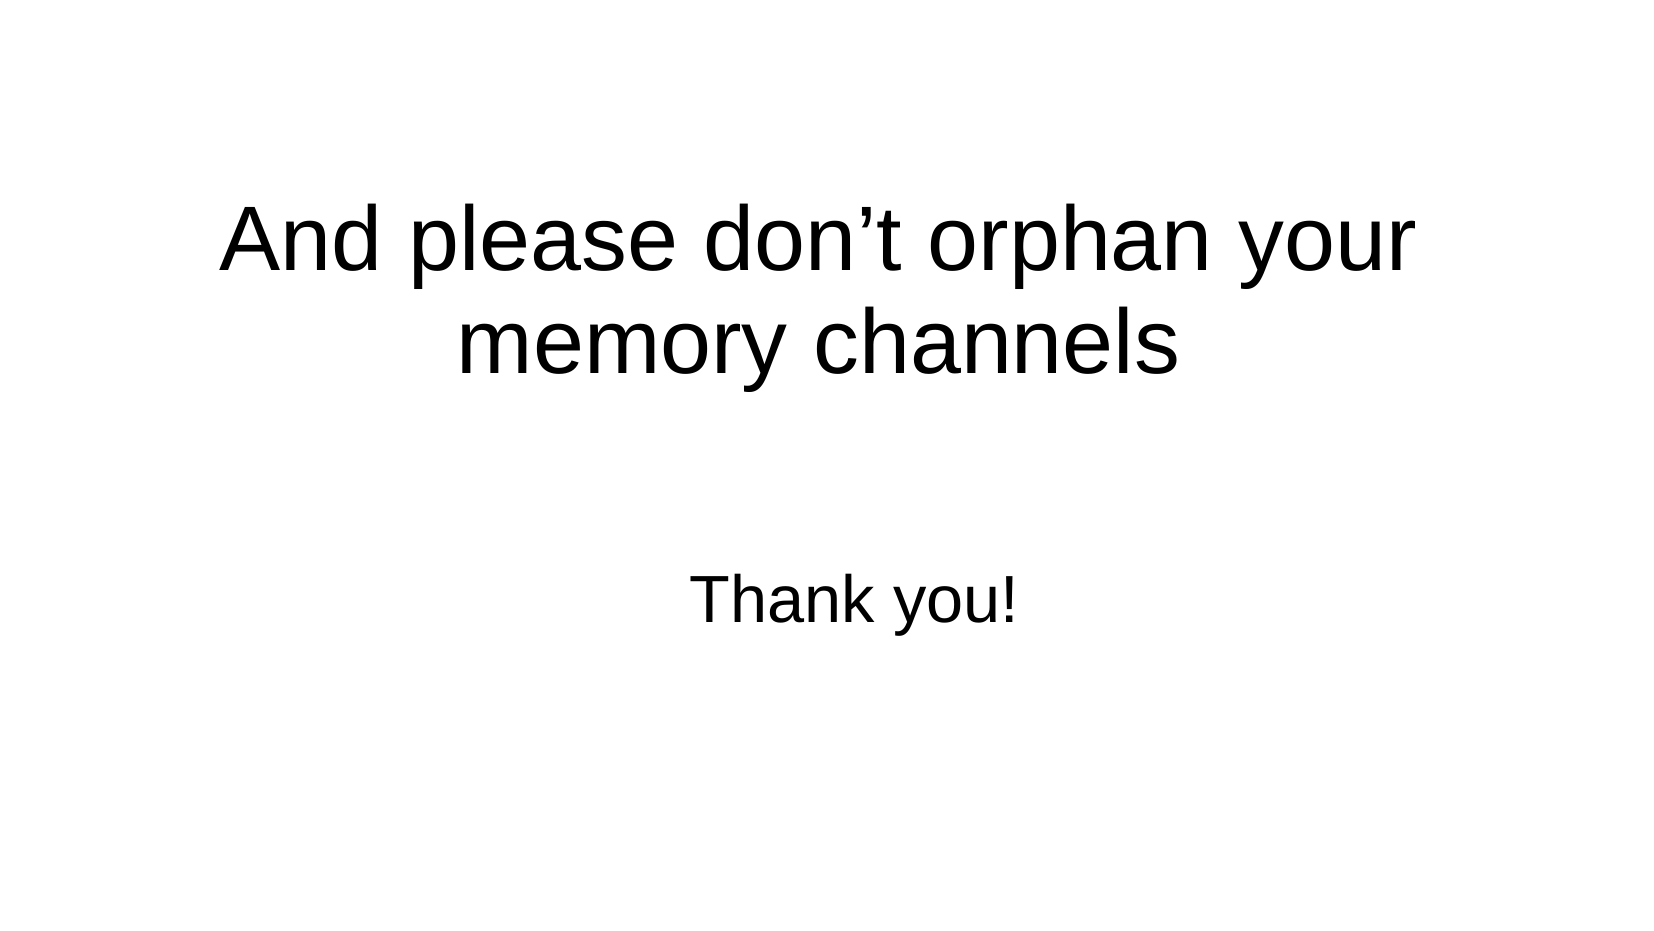

# And please don’t orphan your memory channels
Thank you!